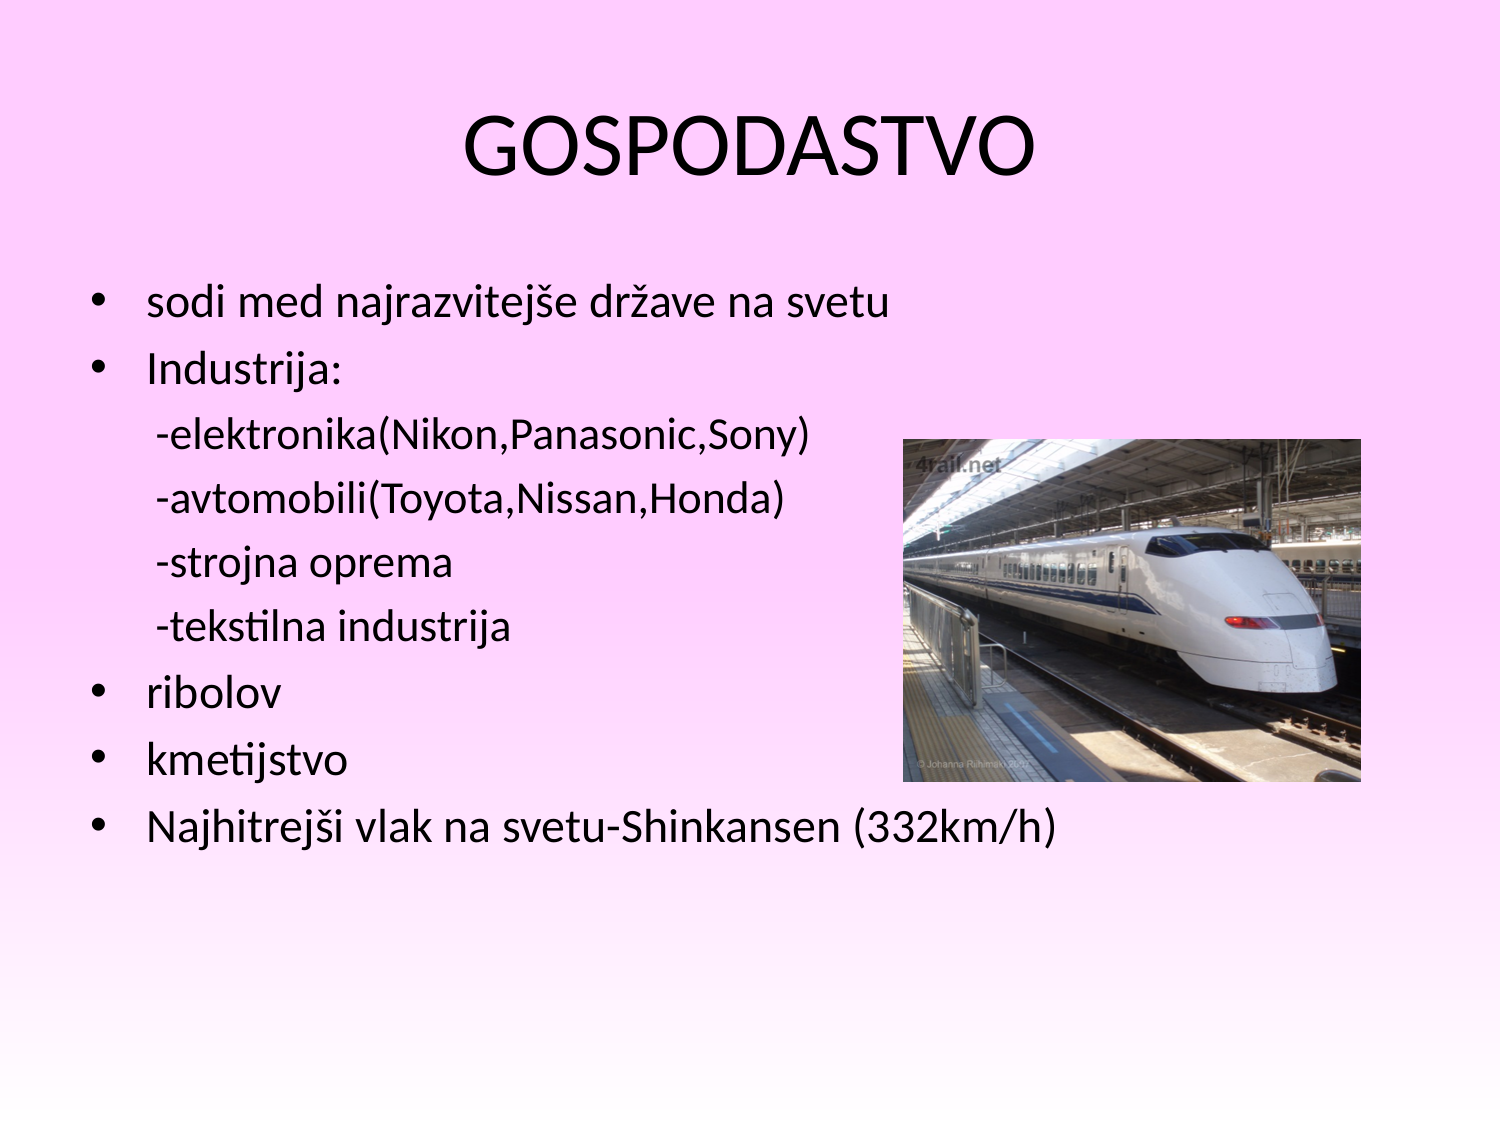

# GOSPODASTVO
sodi med najrazvitejše države na svetu
Industrija:
-elektronika(Nikon,Panasonic,Sony)
-avtomobili(Toyota,Nissan,Honda)
-strojna oprema
-tekstilna industrija
ribolov
kmetijstvo
Najhitrejši vlak na svetu-Shinkansen (332km/h)